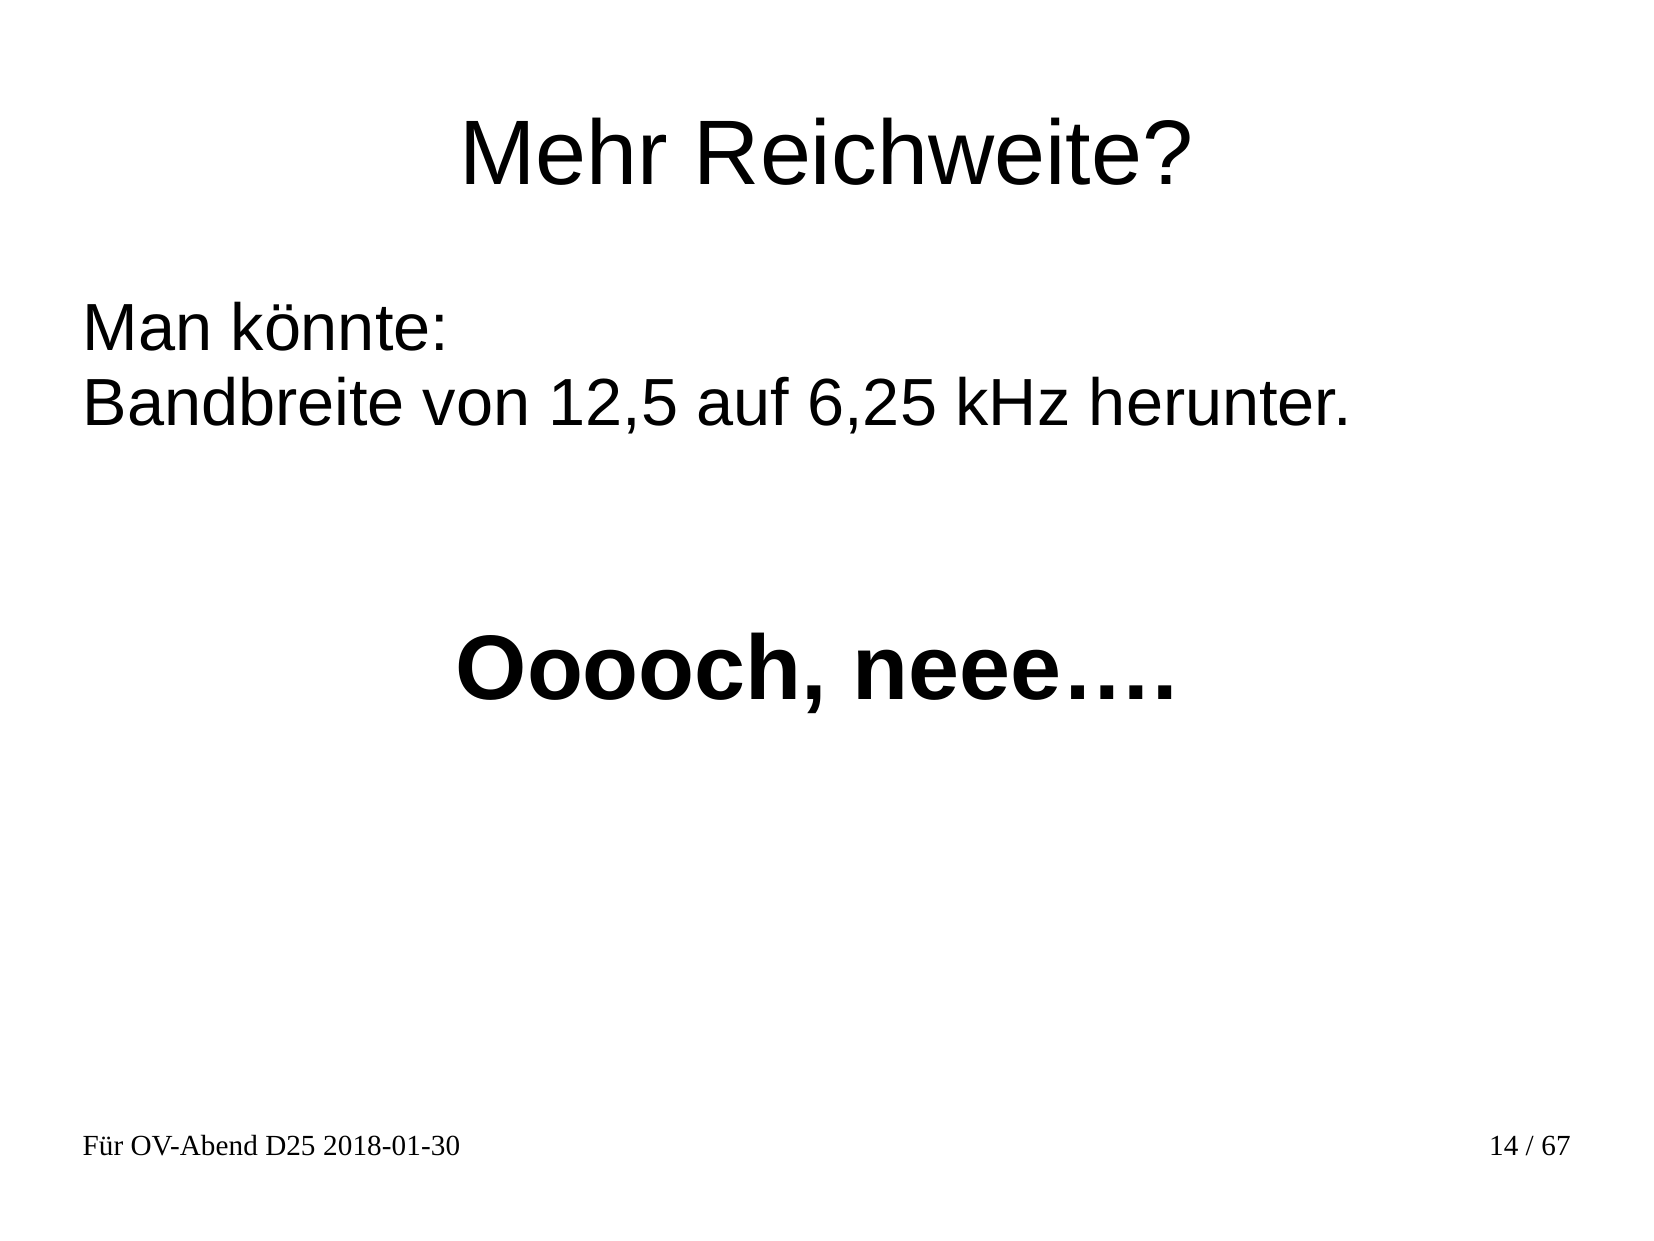

# Mehr Reichweite?
Man könnte:
Bandbreite von 12,5 auf 6,25 kHz herunter.
Ooooch, neee….
14